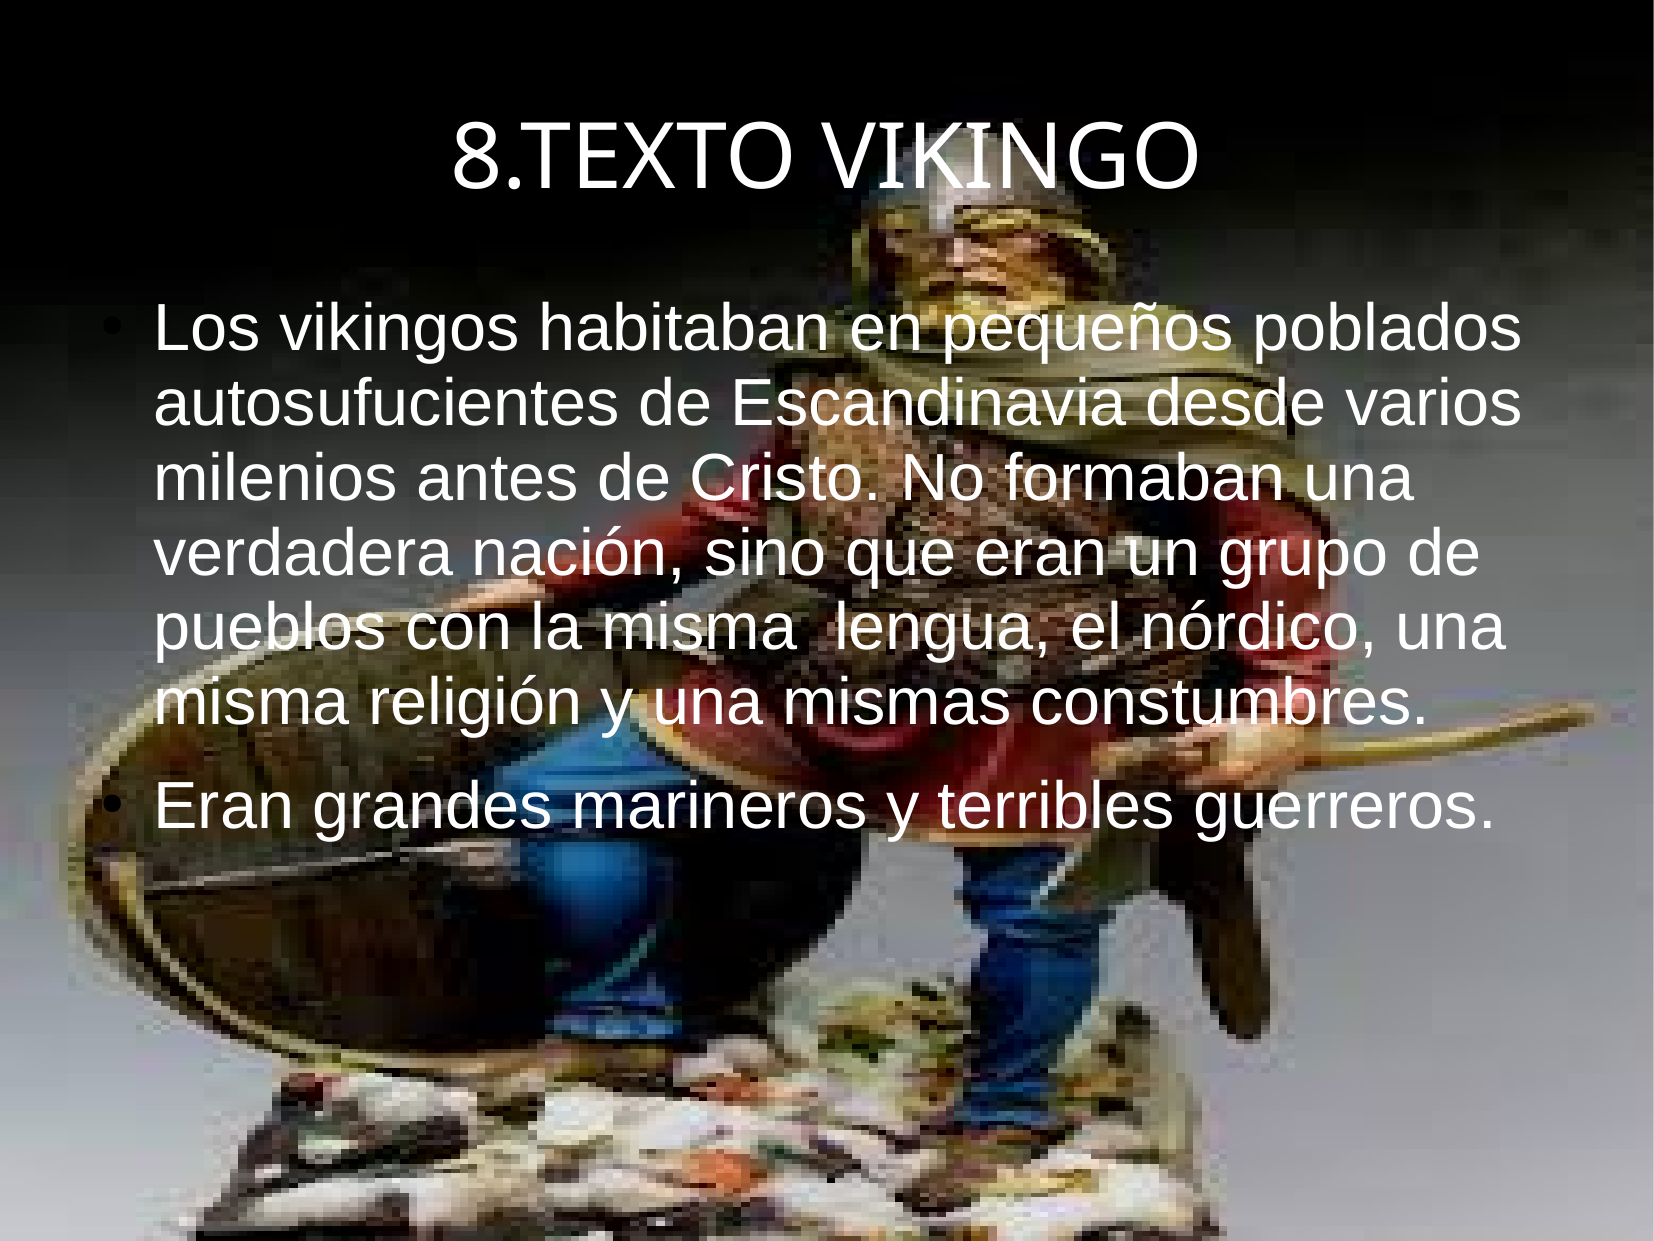

# 8.TEXTO VIKINGO
Los vikingos habitaban en pequeños poblados autosufucientes de Escandinavia desde varios milenios antes de Cristo. No formaban una verdadera nación, sino que eran un grupo de pueblos con la misma lengua, el nórdico, una misma religión y una mismas constumbres.
Eran grandes marineros y terribles guerreros.